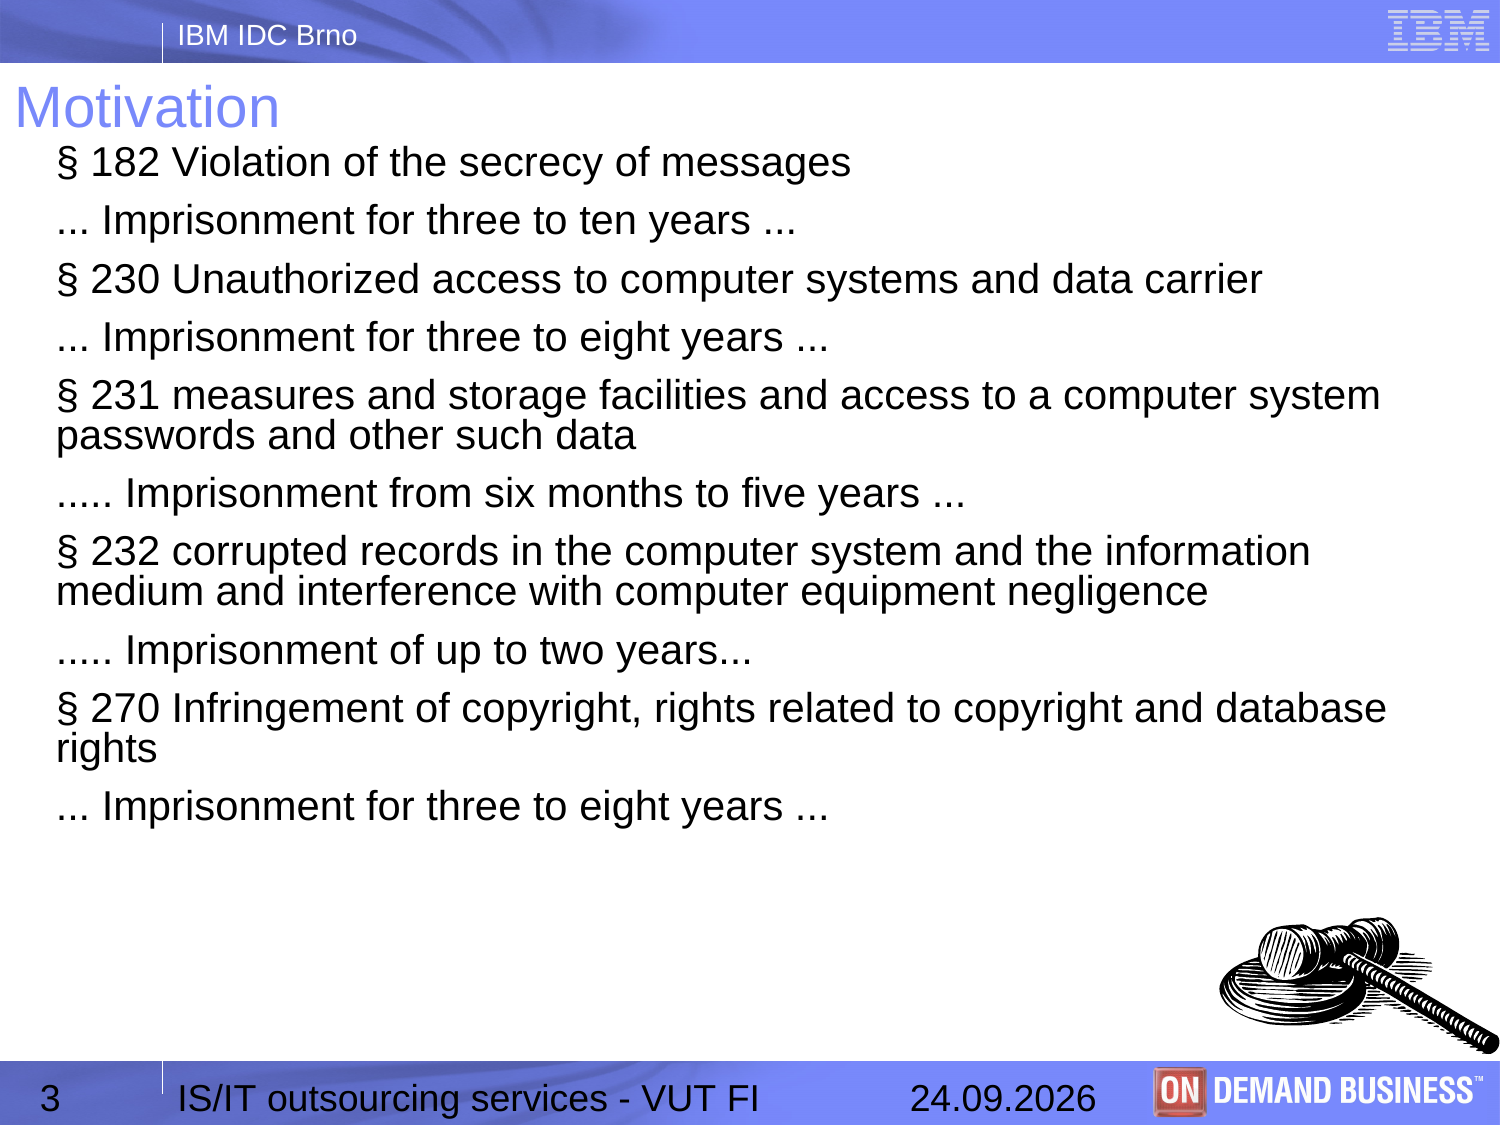

# Motivation
§ 182 Violation of the secrecy of messages
... Imprisonment for three to ten years ...
§ 230 Unauthorized access to computer systems and data carrier
... Imprisonment for three to eight years ...
§ 231 measures and storage facilities and access to a computer system passwords and other such data
..... Imprisonment from six months to five years ...
§ 232 corrupted records in the computer system and the information medium and interference with computer equipment negligence
..... Imprisonment of up to two years...
§ 270 Infringement of copyright, rights related to copyright and database rights
... Imprisonment for three to eight years ...
3
IS/IT outsourcing services - VUT FI